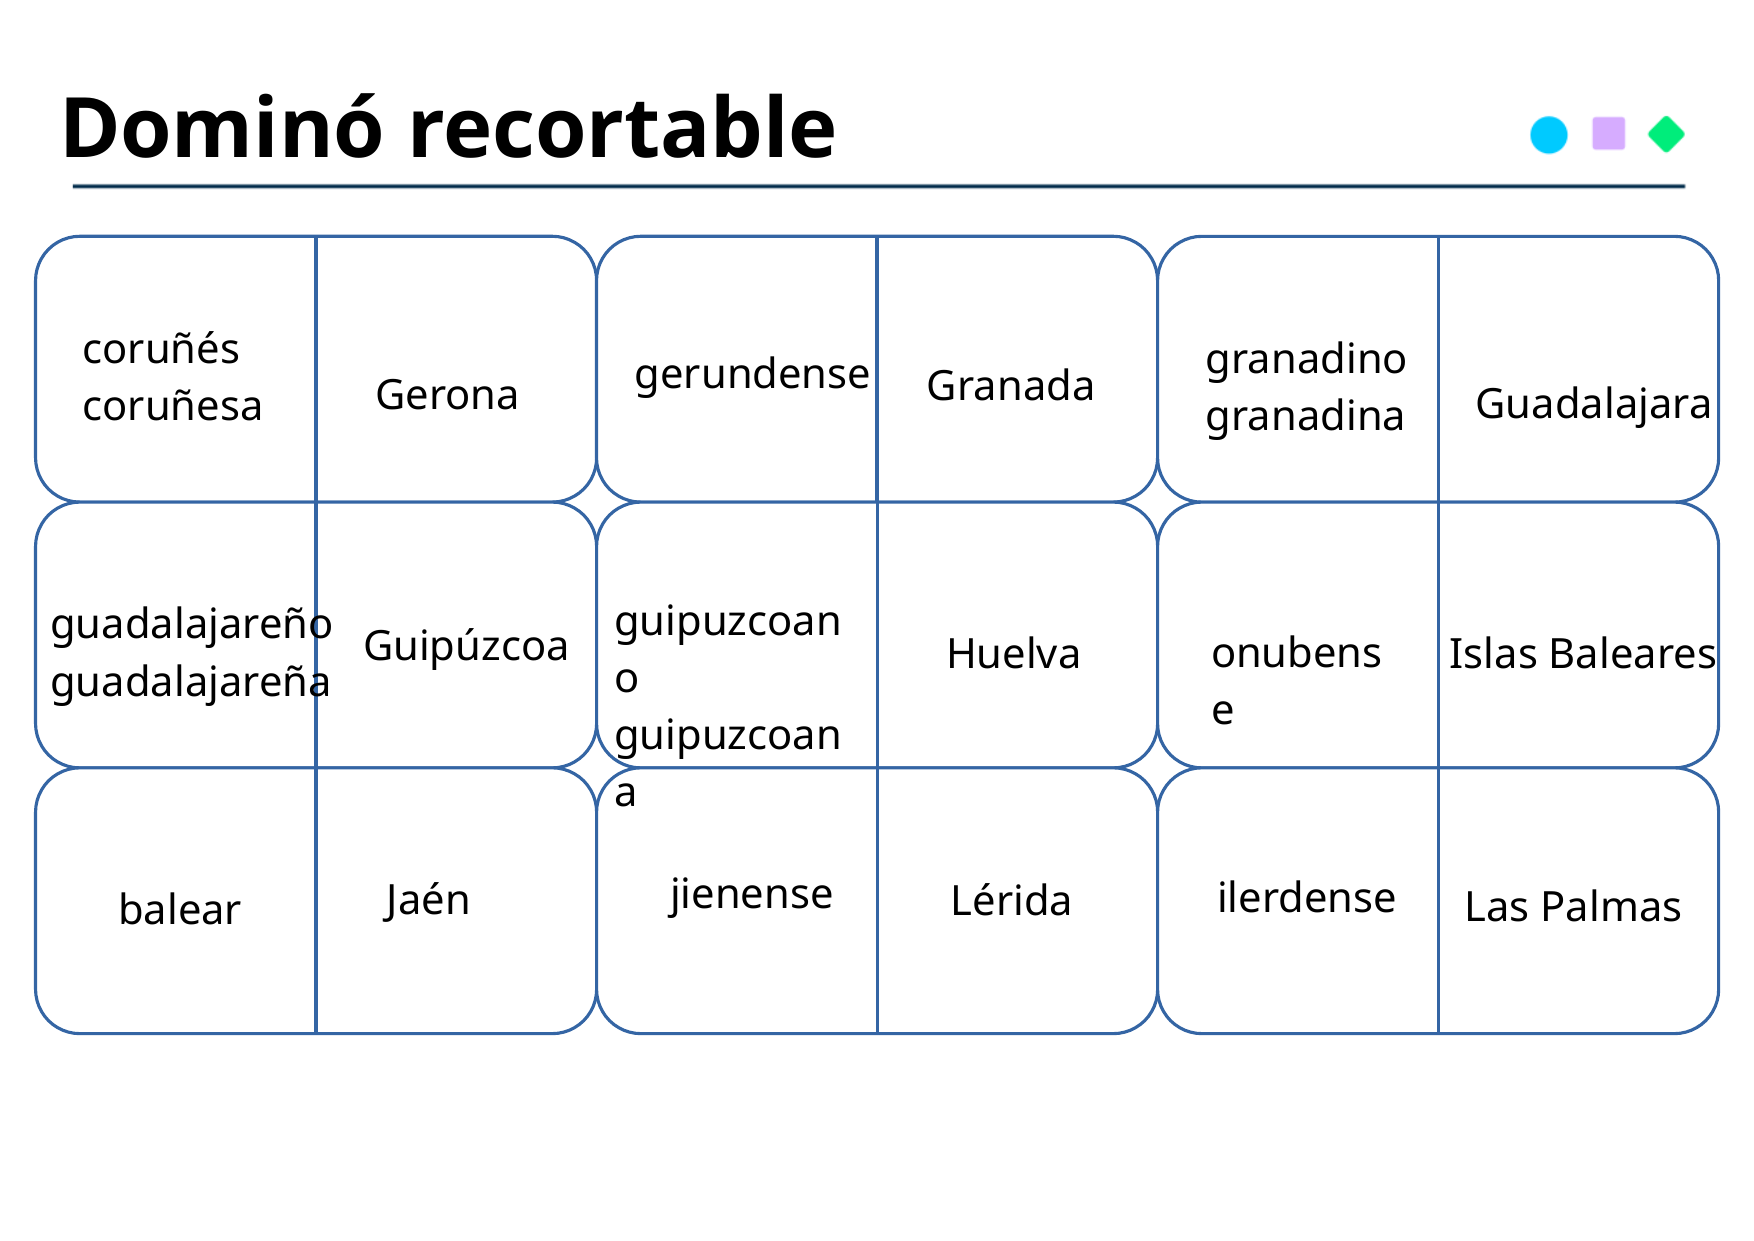

# Dominó recortable
Gerona
coruñés
coruñesa
granadino
granadina
gerundense
Granada
Guadalajara
guadalajareño
guadalajareña
guipuzcoano
guipuzcoana
Guipúzcoa
Huelva
Islas Baleares
onubense
jienense
Jaén
ilerdense
Lérida
Las Palmas
balear